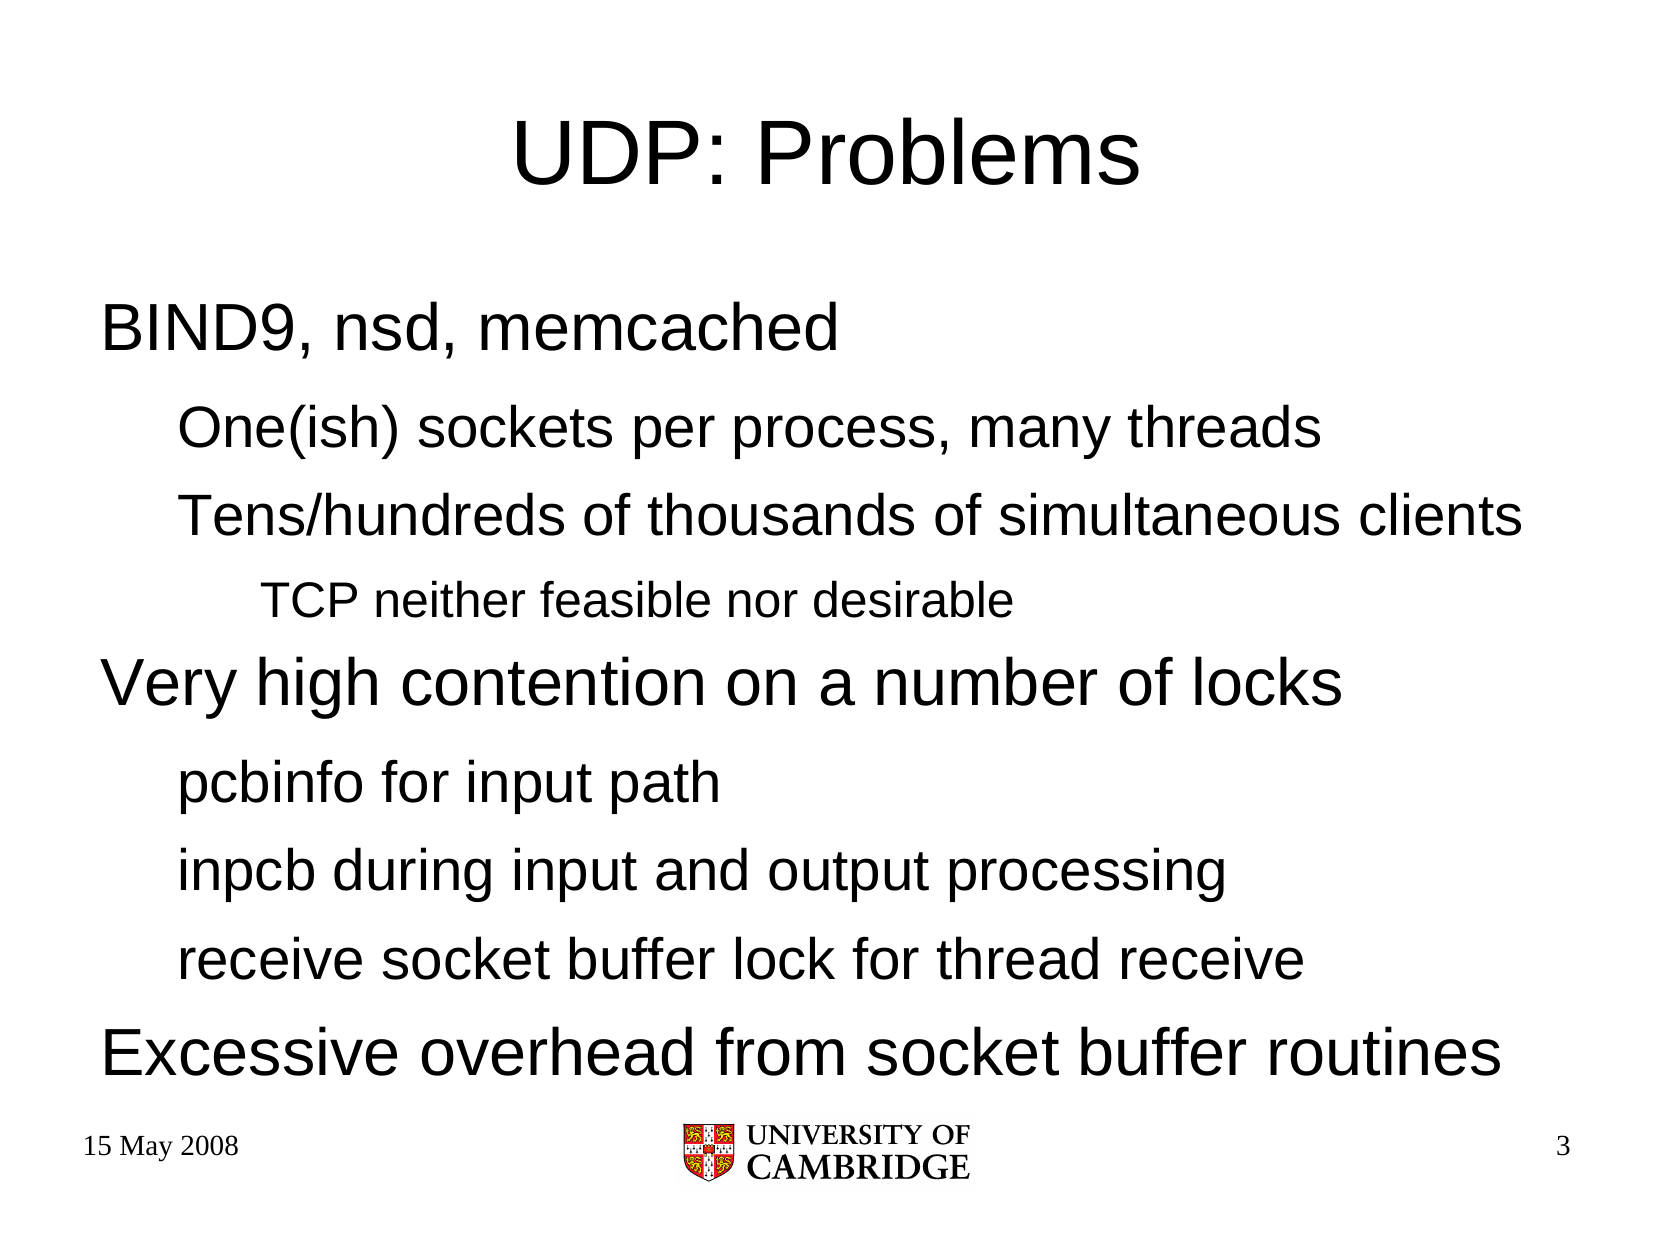

# UDP: Problems
BIND9, nsd, memcached
One(ish) sockets per process, many threads
Tens/hundreds of thousands of simultaneous clients
TCP neither feasible nor desirable
Very high contention on a number of locks
pcbinfo for input path
inpcb during input and output processing
receive socket buffer lock for thread receive
Excessive overhead from socket buffer routines
21 February 2006
3